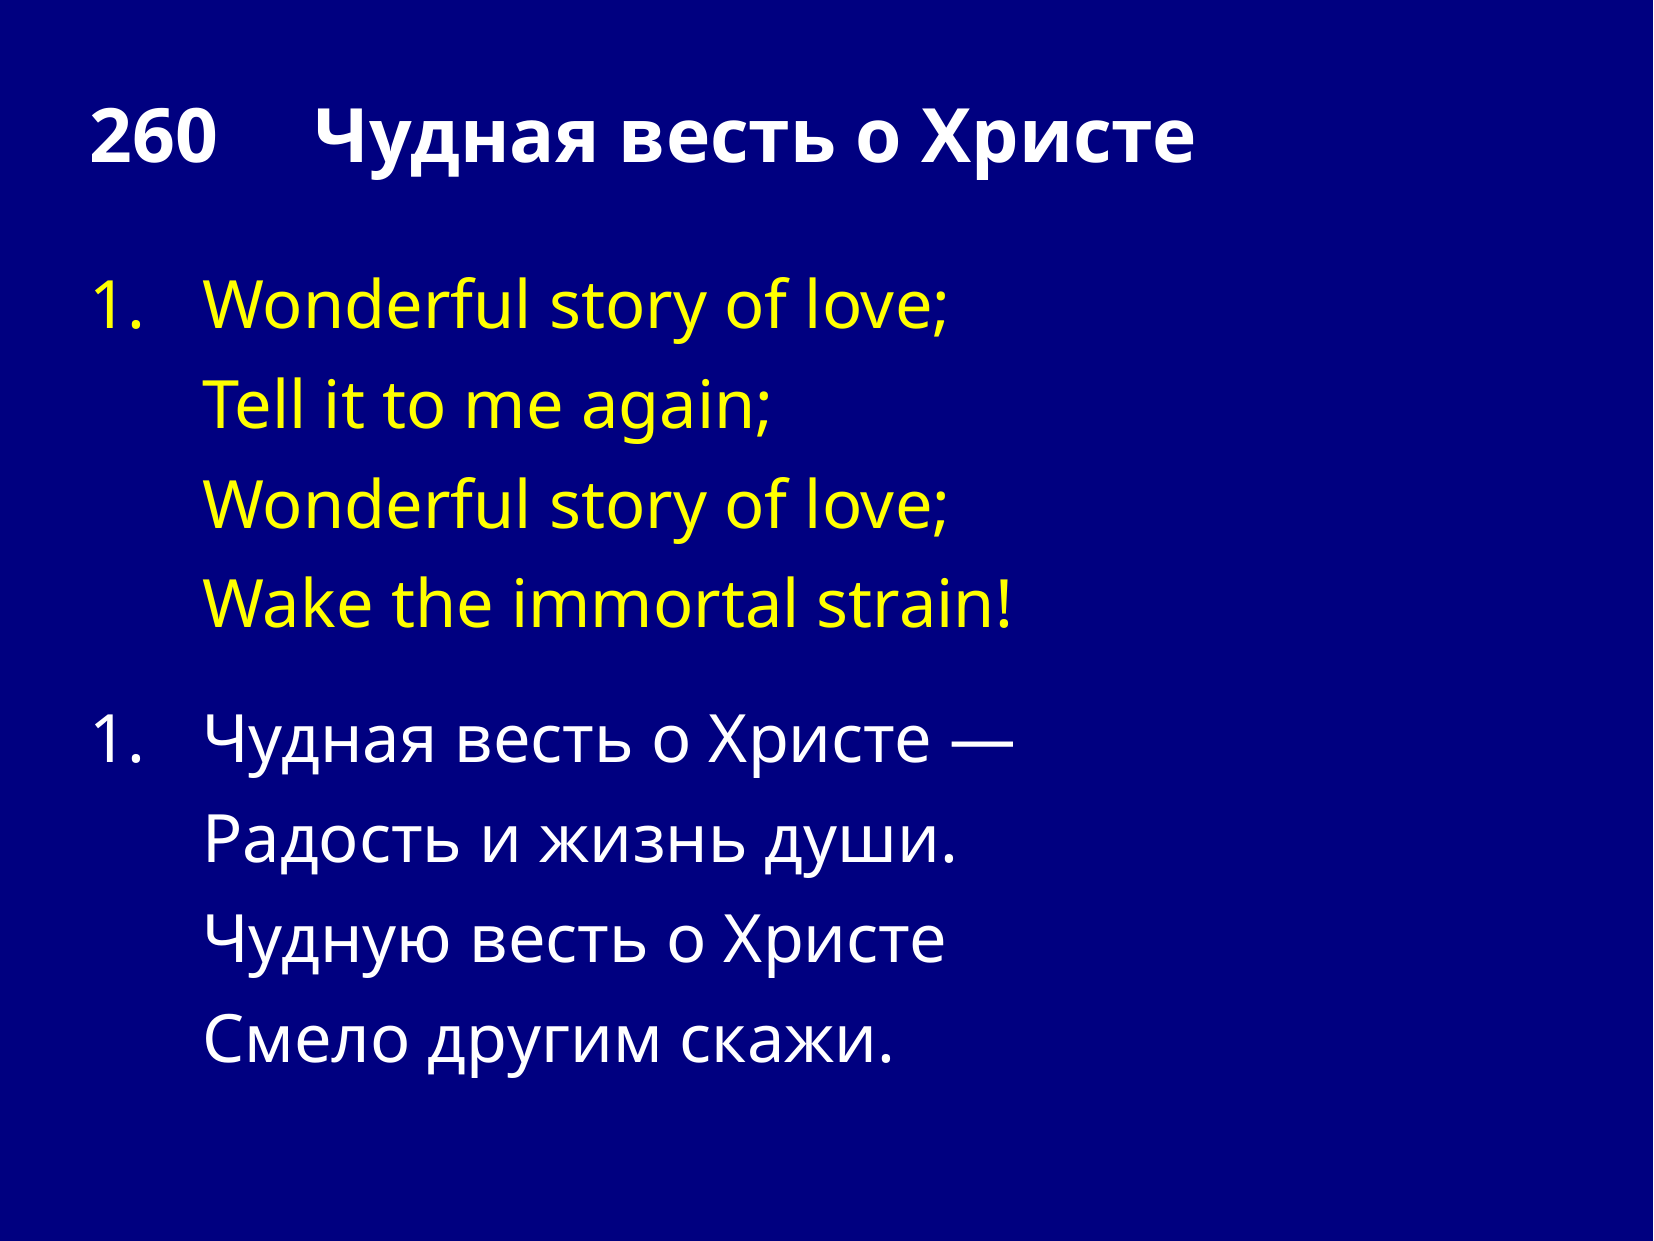

260	Чудная весть о Христе
1.	Wonderful story of love;
	Tell it to me again;
	Wonderful story of love;
	Wake the immortal strain!
1.	Чудная весть о Христе —
	Радость и жизнь души.
	Чудную весть о Христе
	Смело другим скажи.